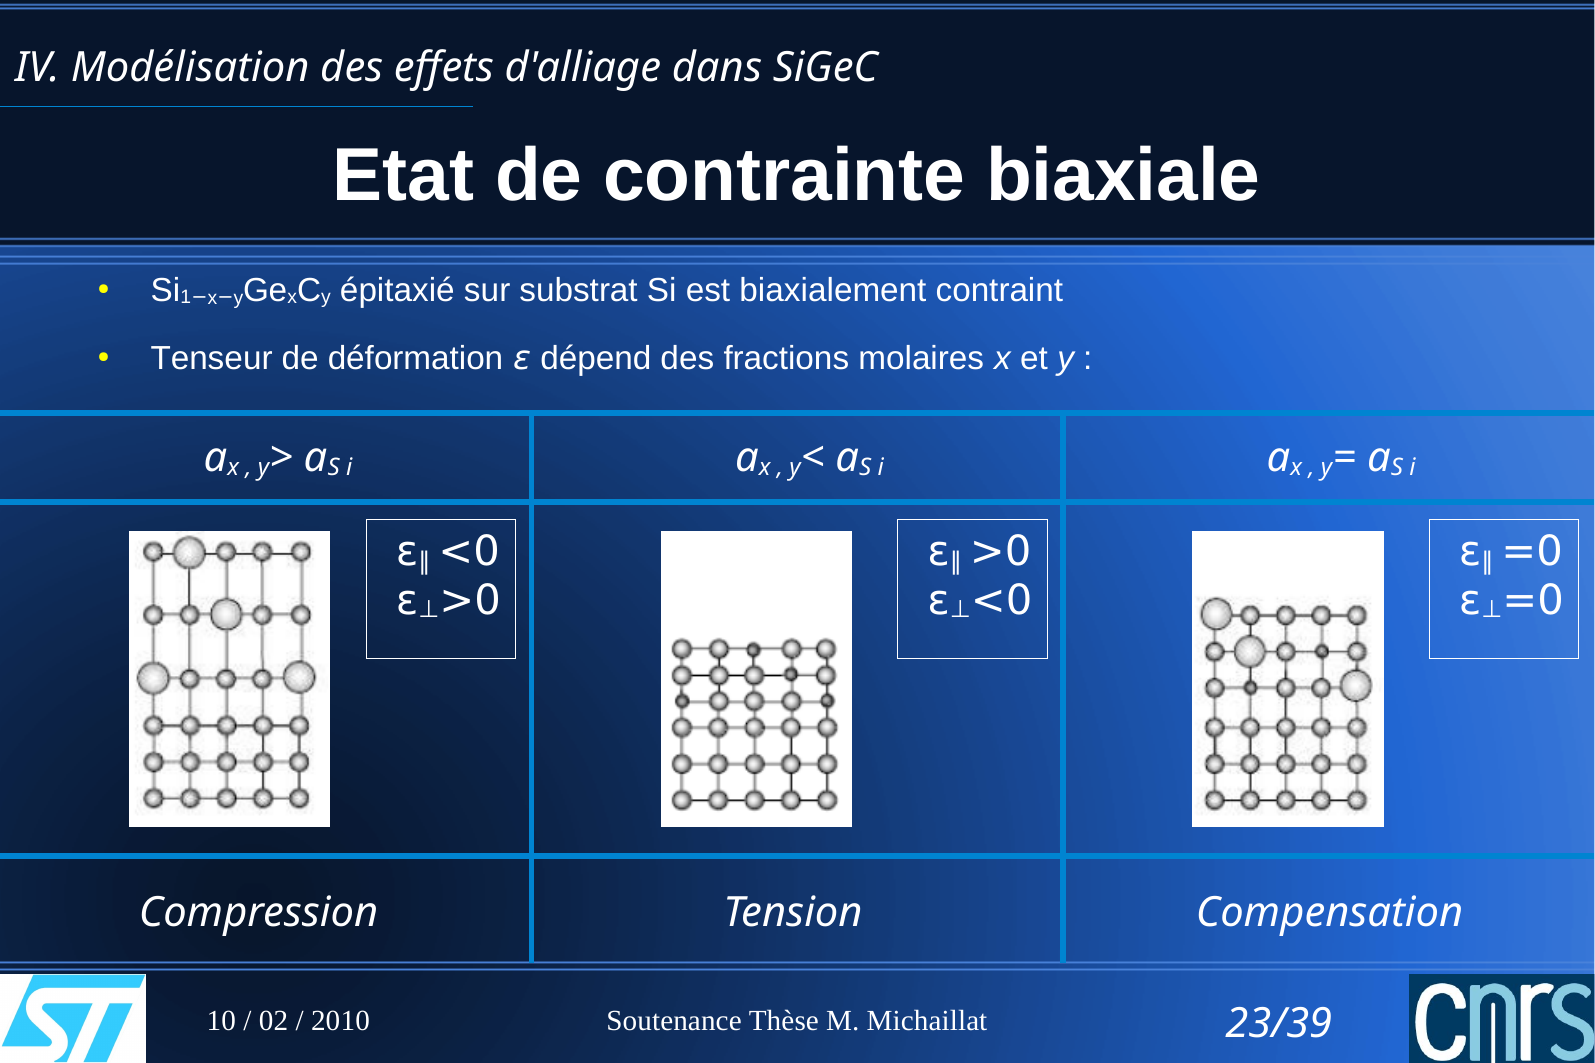

IV. Modélisation des effets d'alliage dans SiGeC
# Etat de contrainte biaxiale
Si1−x−yGexCy épitaxié sur substrat Si est biaxialement contraint
Tenseur de déformation ε dépend des fractions molaires x et y :
ax , y> aS i
ax , y< aS i
ax , y= aS i
ε‖ <0
ε⊥>0
ε‖ >0
ε⊥<0
ε‖ =0
ε⊥=0
Compression
Tension
Compensation